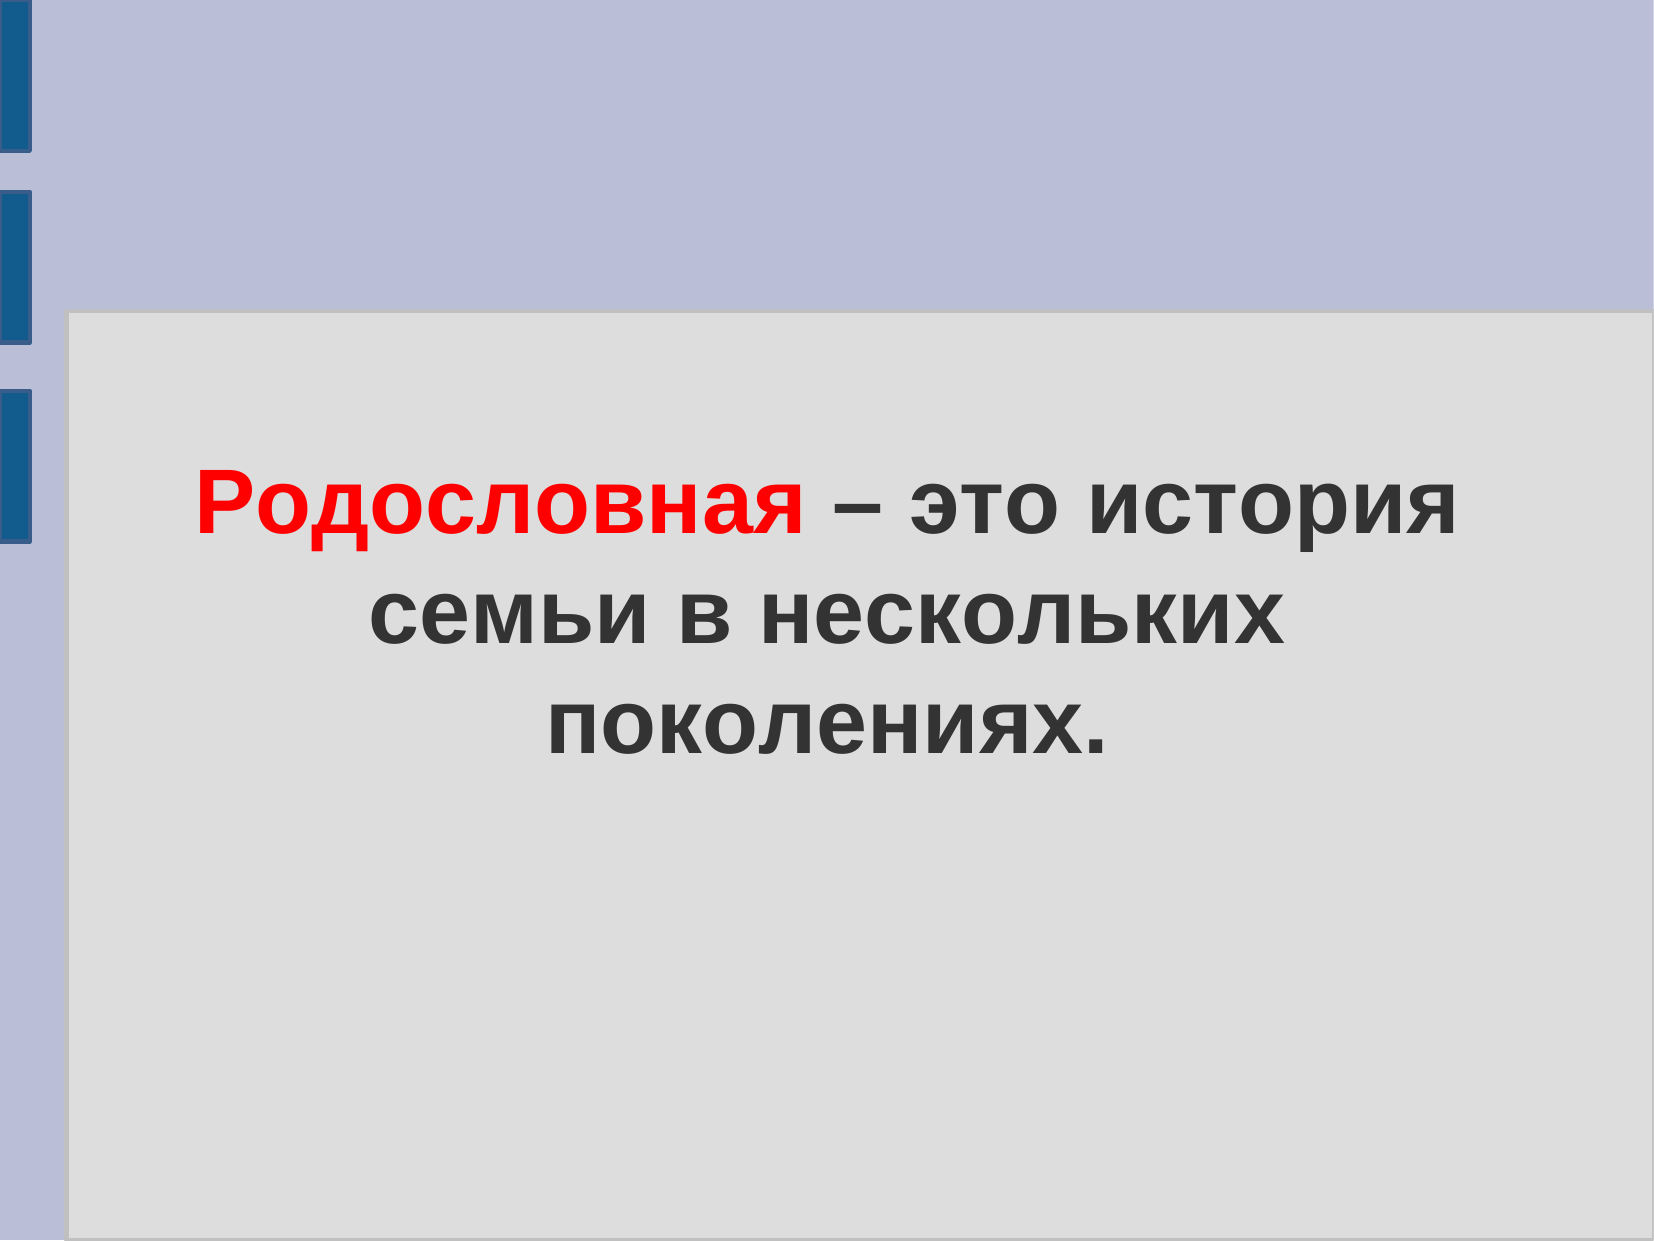

# Родословная – это история семьи в нескольких поколениях.